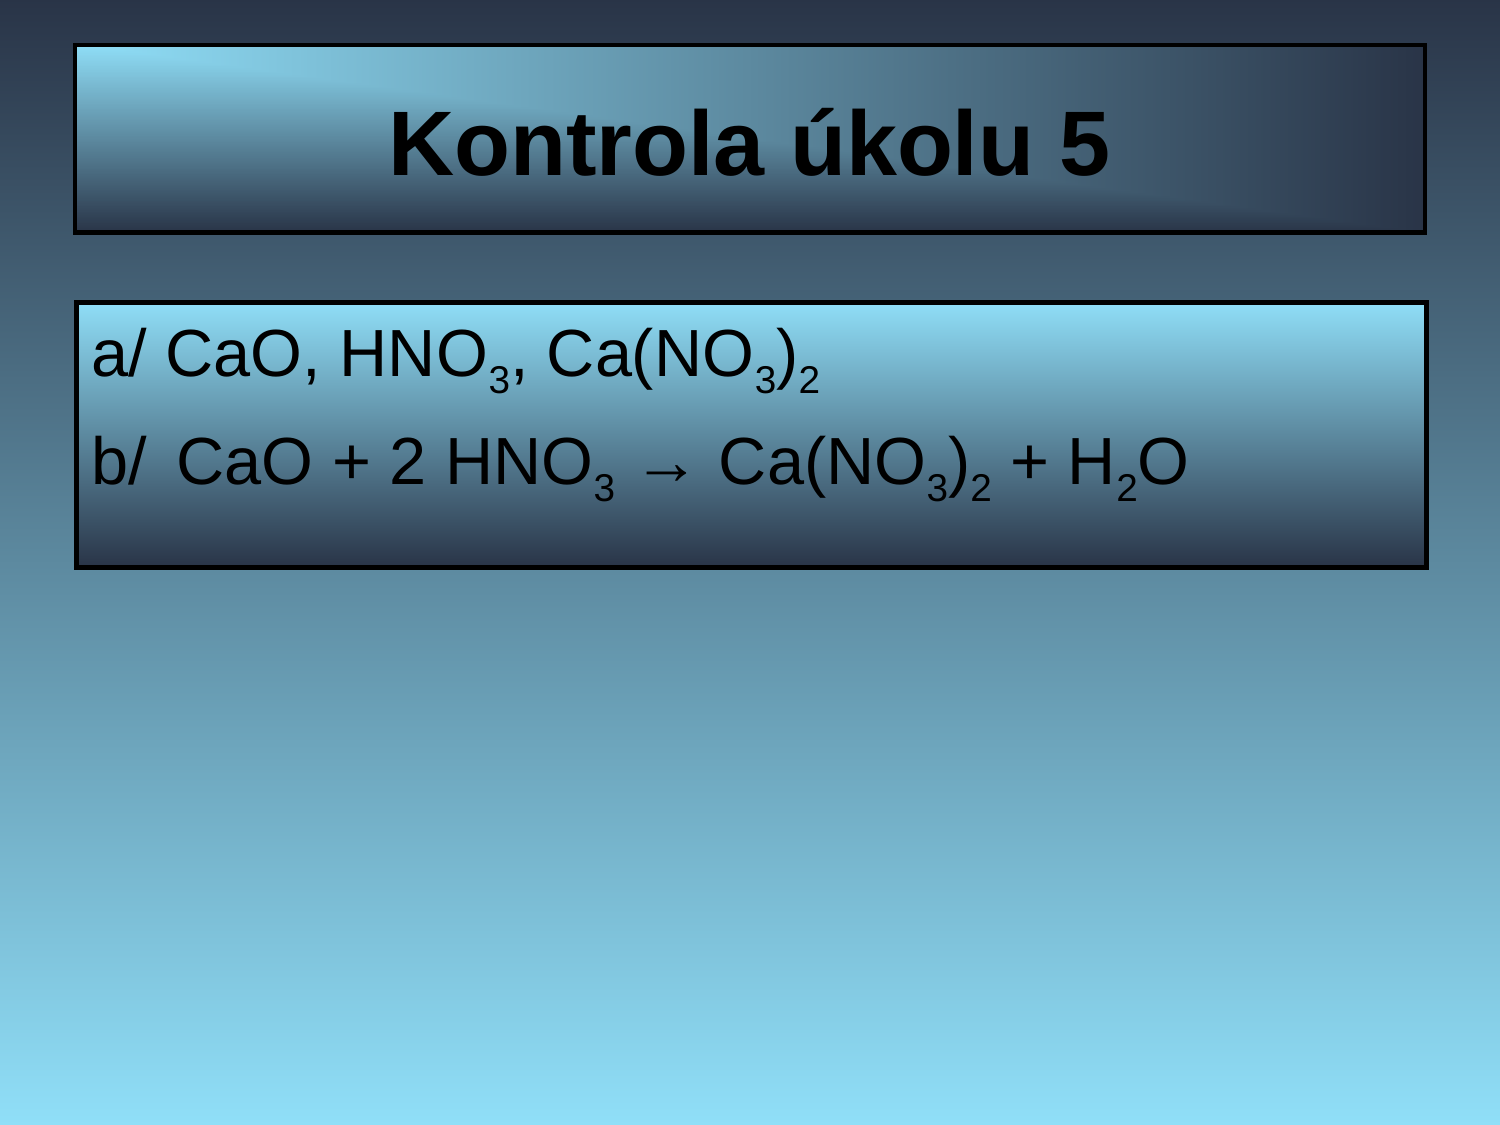

# Kontrola úkolu 5
a/ CaO, HNO3, Ca(NO3)2
b/ CaO + 2 HNO3 → Ca(NO3)2 + H2O